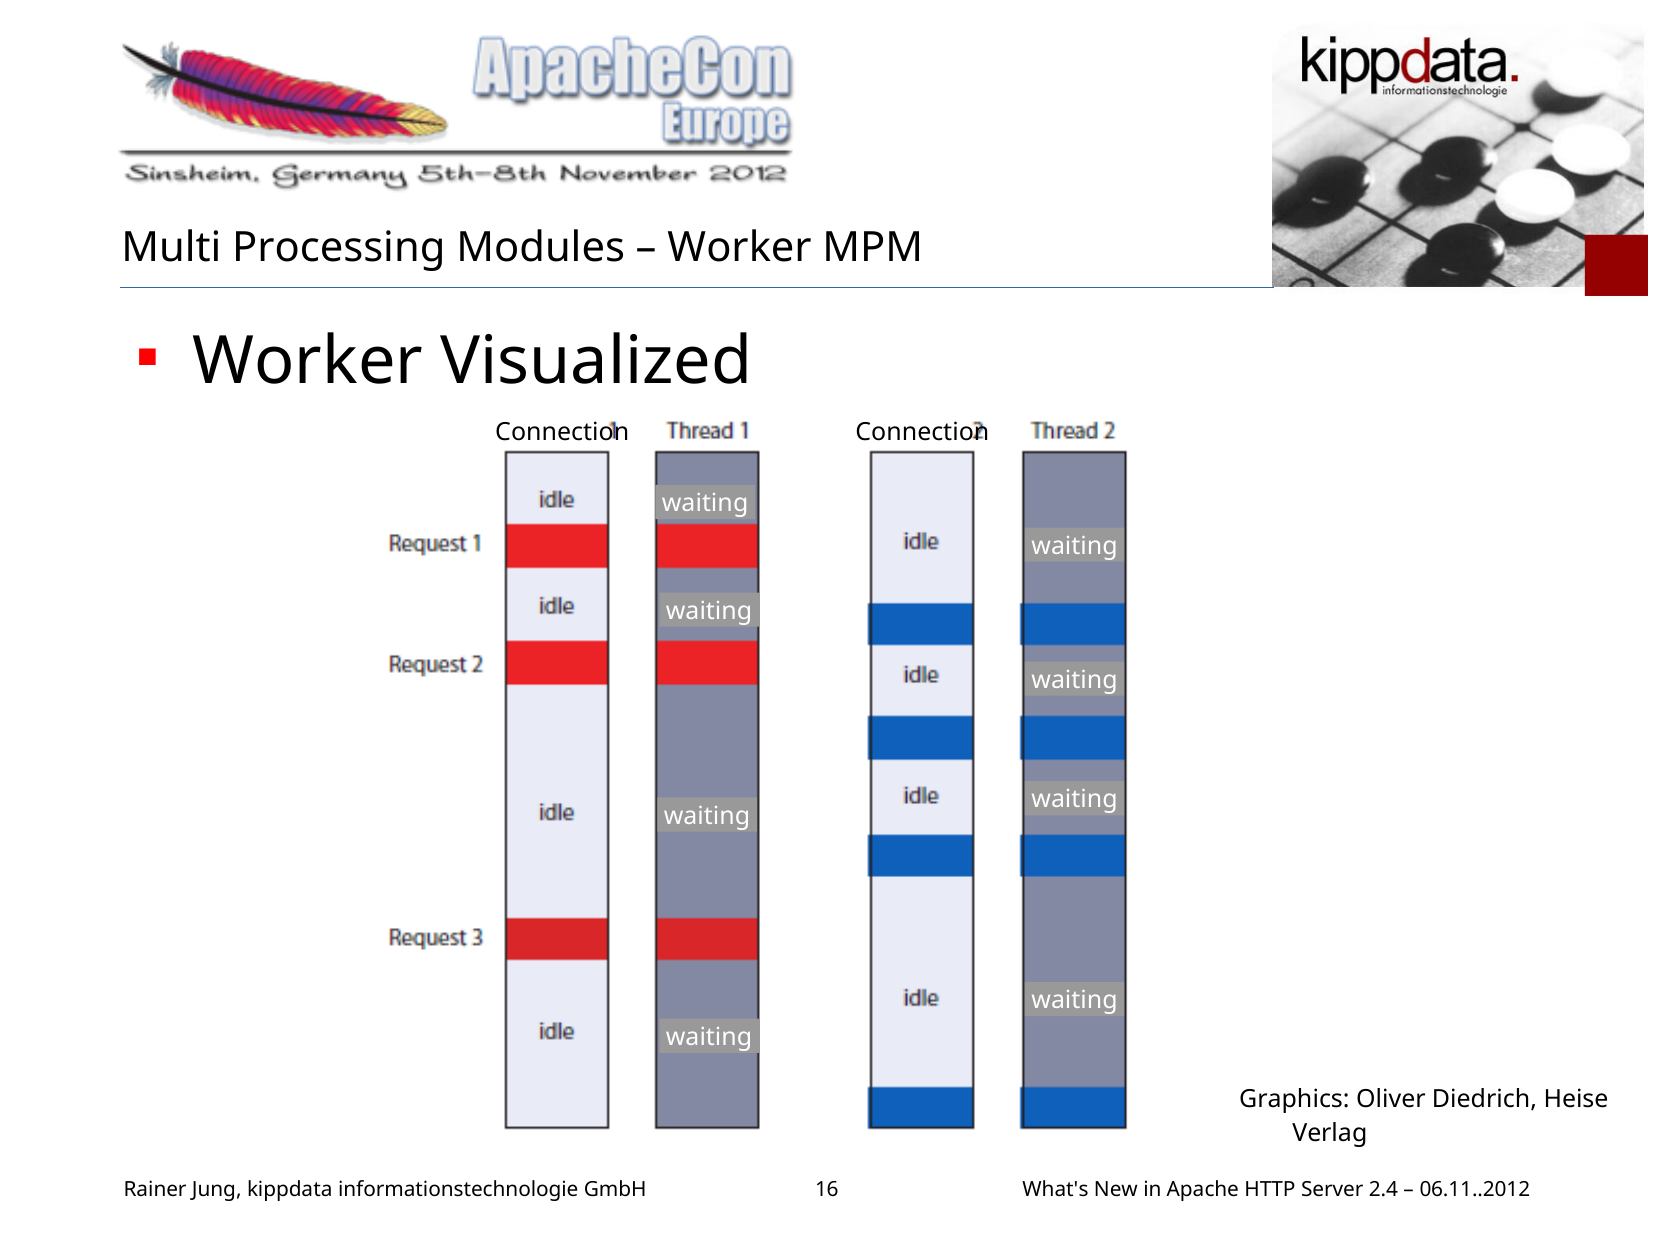

# Multi Processing Modules – Worker MPM
Worker Visualized
Connection
Connection
waiting
waiting
waiting
waiting
waiting
waiting
waiting
waiting
Graphics: Oliver Diedrich, Heise Verlag